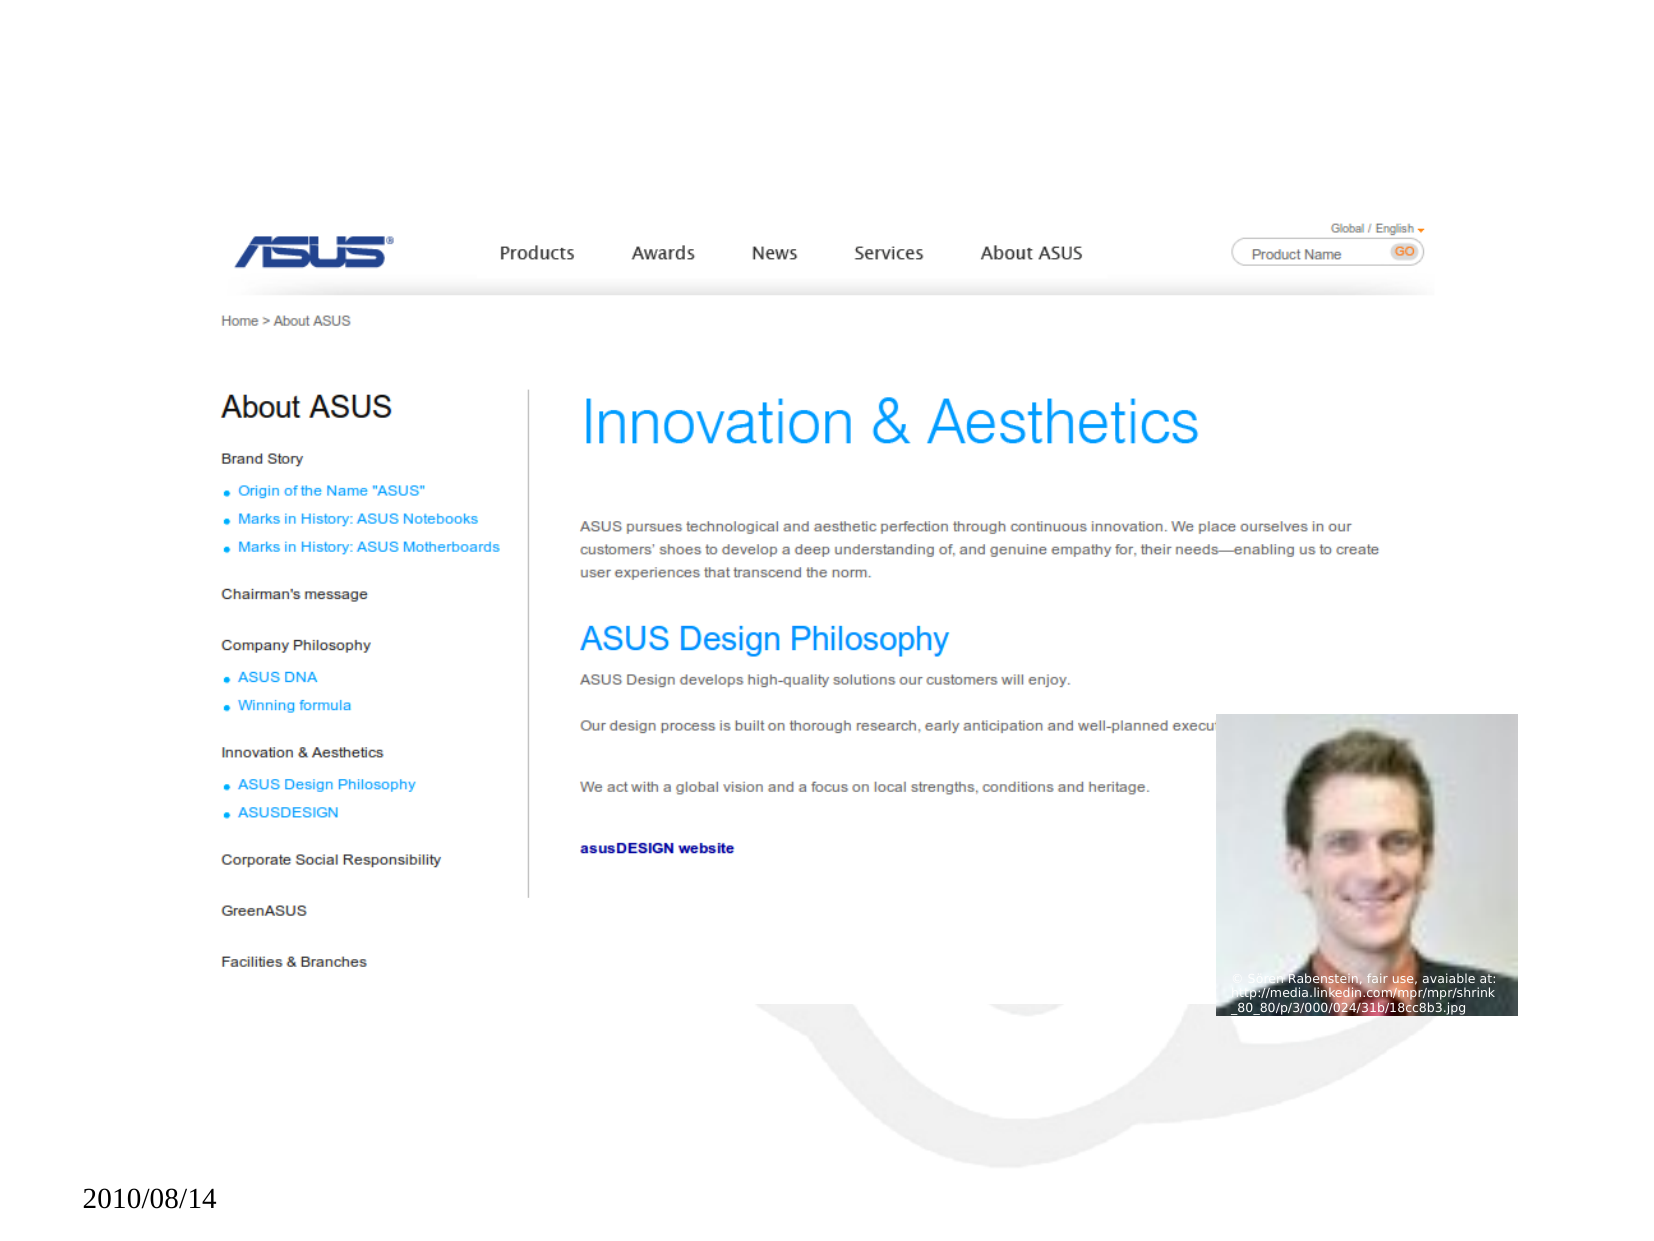

© Sören Rabenstein, fair use, avaiable at: http://media.linkedin.com/mpr/mpr/shrink_80_80/p/3/000/024/31b/18cc8b3.jpg
2010/08/14